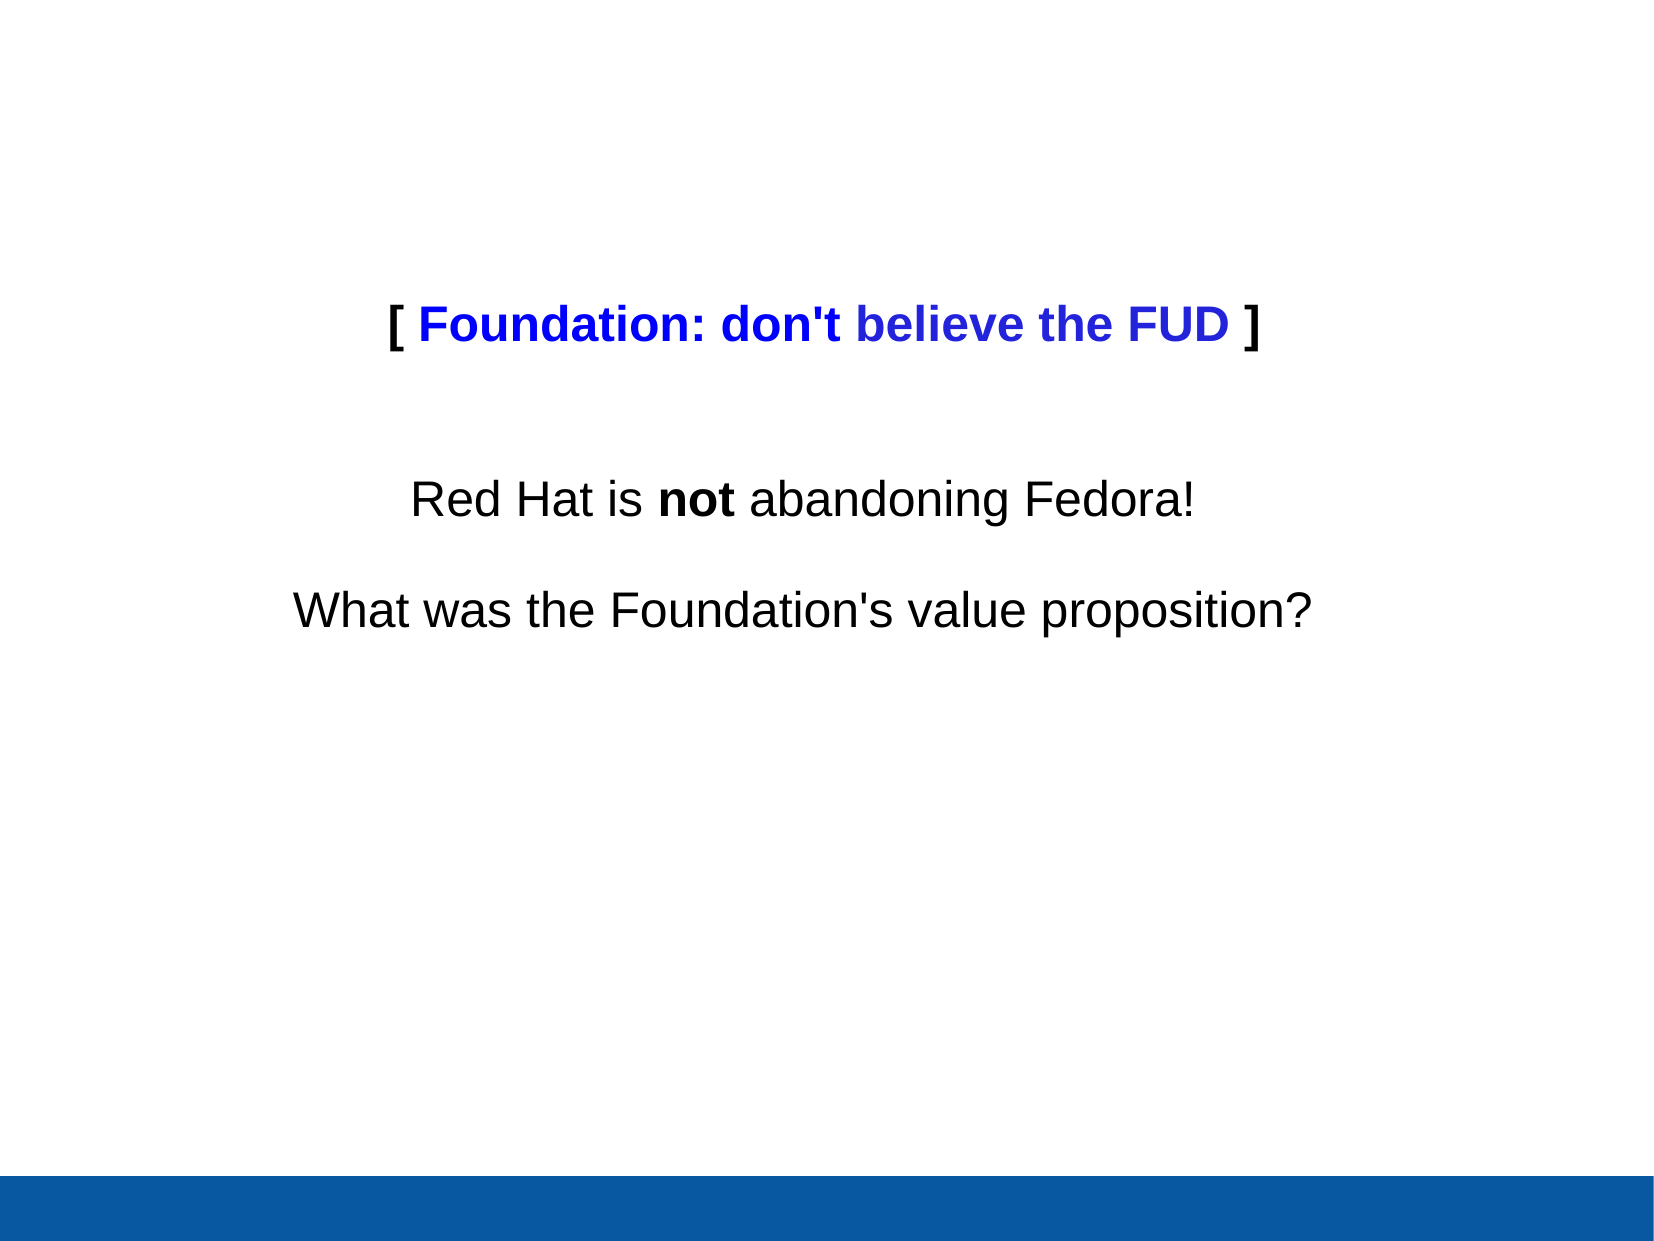

[ Foundation: don't believe the FUD ]
Red Hat is not abandoning Fedora!
What was the Foundation's value proposition?